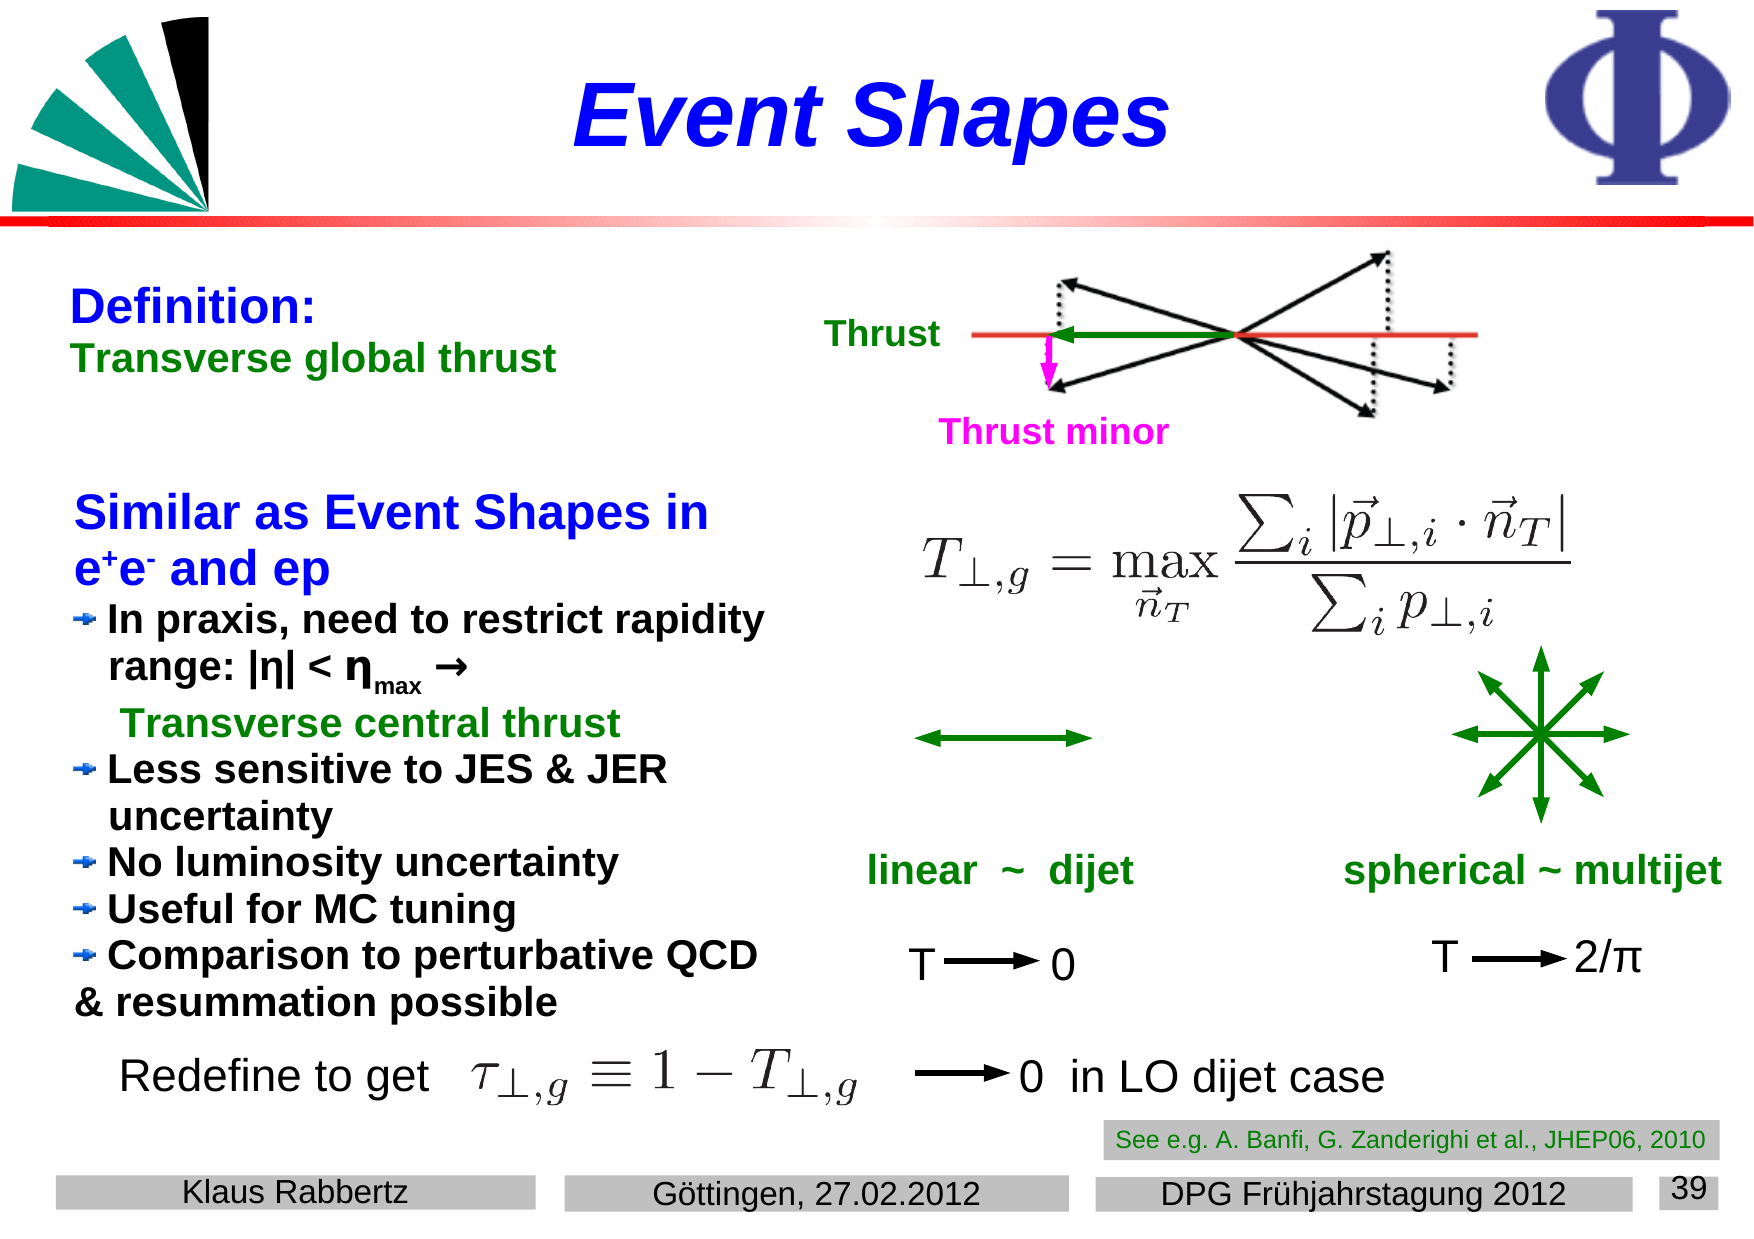

# Event Shapes
Definition:
Transverse global thrust
Thrust
Thrust minor
Similar as Event Shapes in e+e- and ep
 In praxis, need to restrict rapidity range: |η| < ηmax → Transverse central thrust
 Less sensitive to JES & JER uncertainty
 No luminosity uncertainty
 Useful for MC tuning
 Comparison to perturbative QCD & resummation possible
linear ~ dijet
spherical ~ multijet
T 2/π
T 0
Redefine to get
 0 in LO dijet case
See e.g. A. Banfi, G. Zanderighi et al., JHEP06, 2010